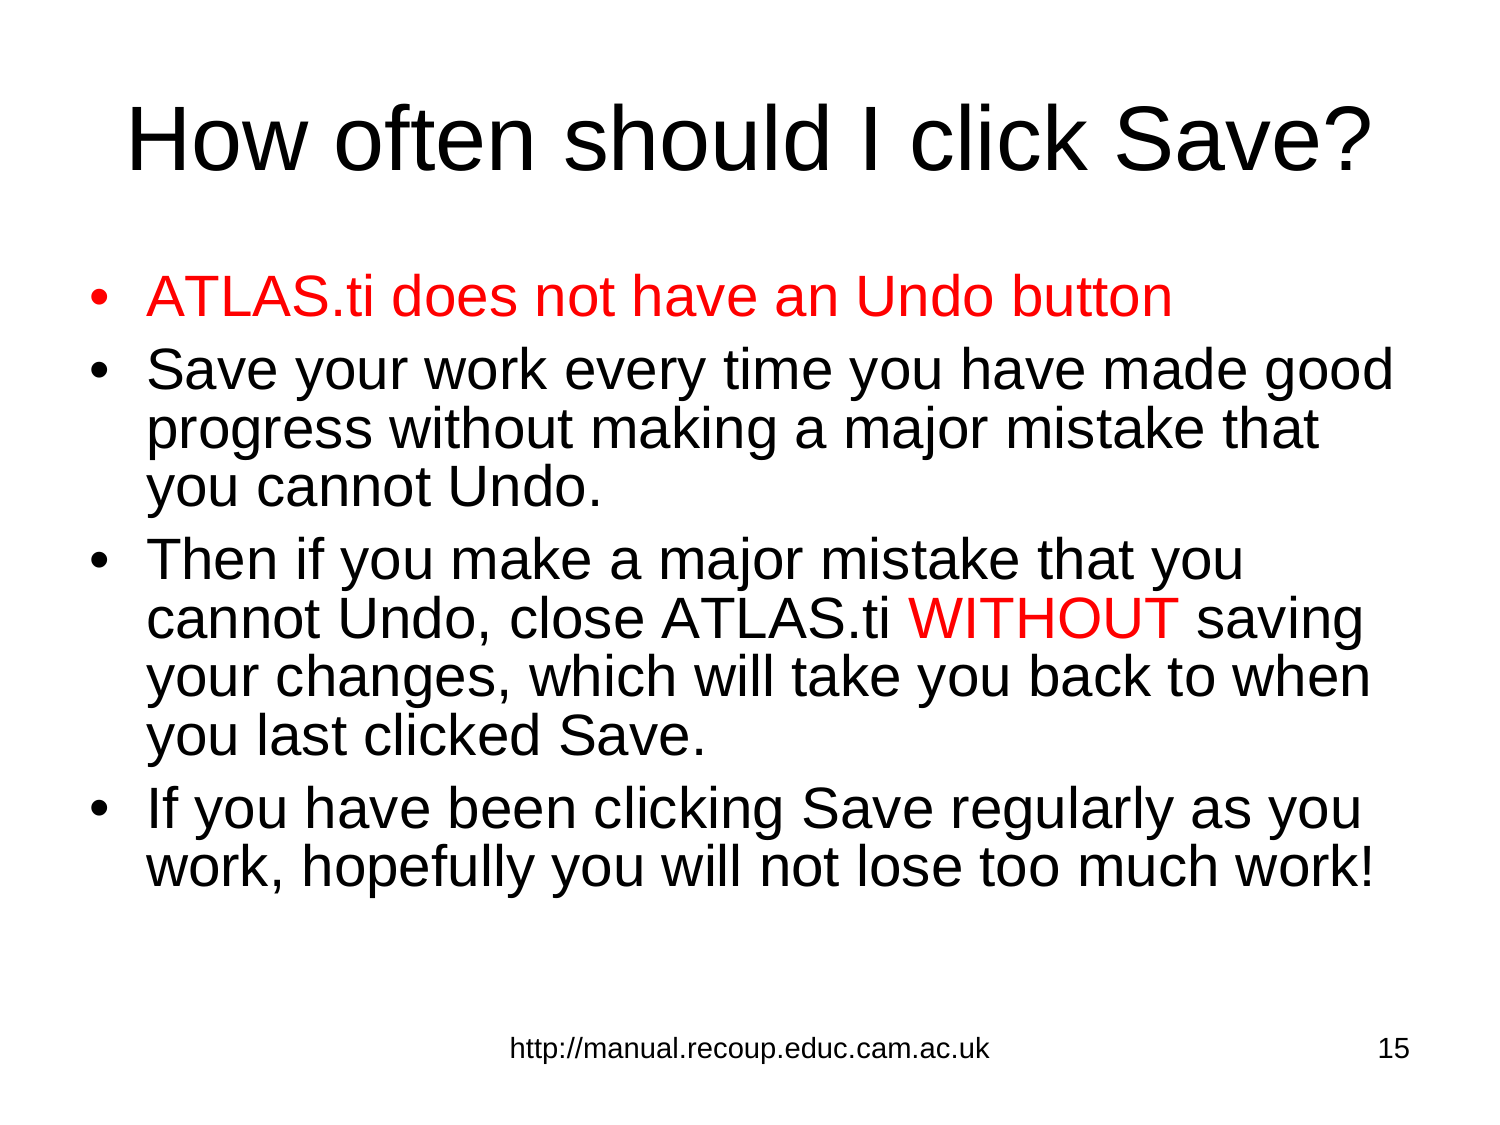

# How often should I click Save?
ATLAS.ti does not have an Undo button
Save your work every time you have made good progress without making a major mistake that you cannot Undo.
Then if you make a major mistake that you cannot Undo, close ATLAS.ti WITHOUT saving your changes, which will take you back to when you last clicked Save.
If you have been clicking Save regularly as you work, hopefully you will not lose too much work!
http://manual.recoup.educ.cam.ac.uk
15